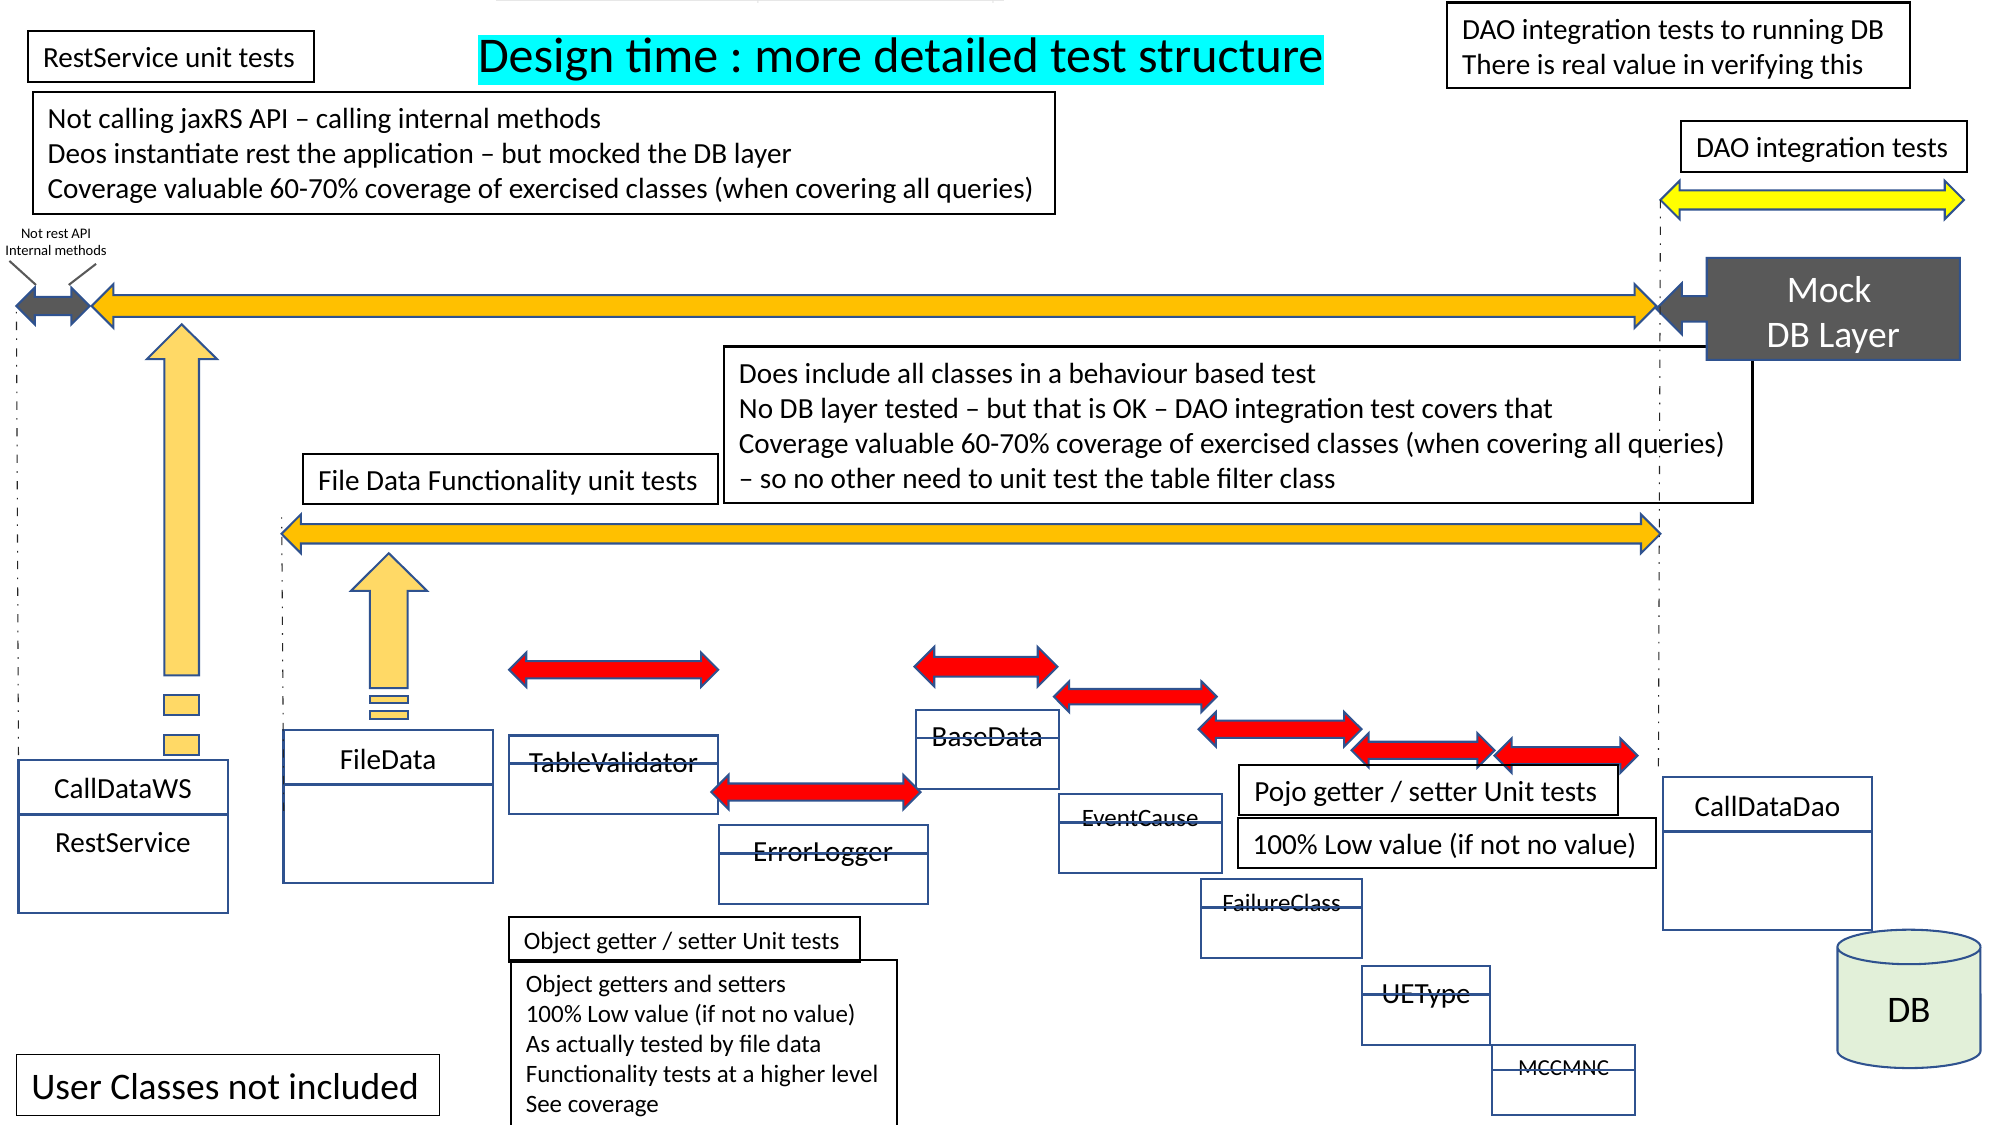

DAO integration tests to running DB
There is real value in verifying this
Design time : more detailed test structure
RestService unit tests
Not calling jaxRS API – calling internal methods
Deos instantiate rest the application – but mocked the DB layer
Coverage valuable 60-70% coverage of exercised classes (when covering all queries)
DAO integration tests
Not rest API
Internal methods
Mock
DB Layer
Does include all classes in a behaviour based test
No DB layer tested – but that is OK – DAO integration test covers that
Coverage valuable 60-70% coverage of exercised classes (when covering all queries)
– so no other need to unit test the table filter class
File Data Functionality unit tests
BaseData
FileData
TableValidator
CallDataWS
RestService
Pojo getter / setter Unit tests
CallDataDao
EventCause
100% Low value (if not no value)
ErrorLogger
FailureClass
Object getter / setter Unit tests
DB
Object getters and setters
100% Low value (if not no value)
As actually tested by file data
Functionality tests at a higher level
See coverage
UEType
MCCMNC
User Classes not included